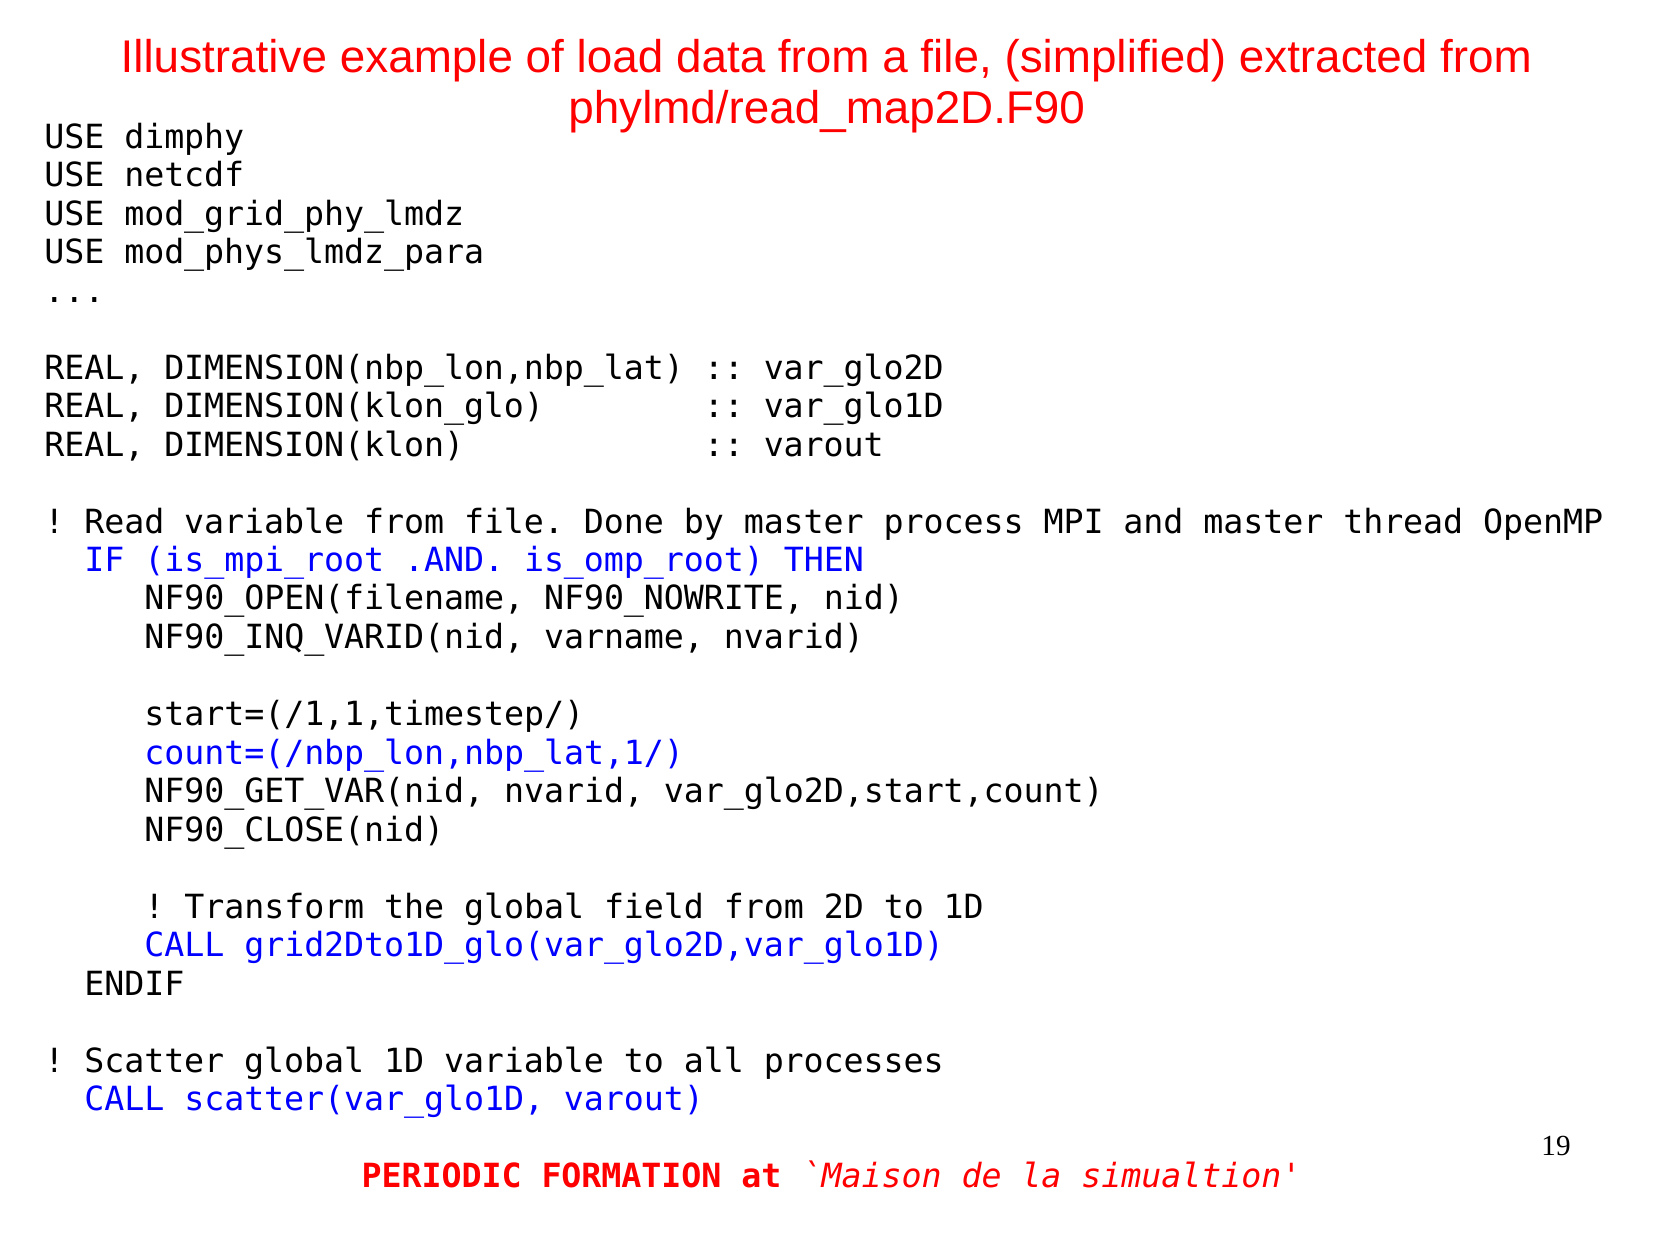

Illustrative example of load data from a file, (simplified) extracted from
phylmd/read_map2D.F90
USE dimphy
USE netcdf
USE mod_grid_phy_lmdz
USE mod_phys_lmdz_para
...
REAL, DIMENSION(nbp_lon,nbp_lat) :: var_glo2D
REAL, DIMENSION(klon_glo) :: var_glo1D
REAL, DIMENSION(klon) :: varout
! Read variable from file. Done by master process MPI and master thread OpenMP
 IF (is_mpi_root .AND. is_omp_root) THEN
 NF90_OPEN(filename, NF90_NOWRITE, nid)
 NF90_INQ_VARID(nid, varname, nvarid)
 start=(/1,1,timestep/)
 count=(/nbp_lon,nbp_lat,1/)
 NF90_GET_VAR(nid, nvarid, var_glo2D,start,count)
 NF90_CLOSE(nid)
 ! Transform the global field from 2D to 1D
 CALL grid2Dto1D_glo(var_glo2D,var_glo1D)
 ENDIF
! Scatter global 1D variable to all processes
 CALL scatter(var_glo1D, varout)
PERIODIC FORMATION at `Maison de la simualtion'
19